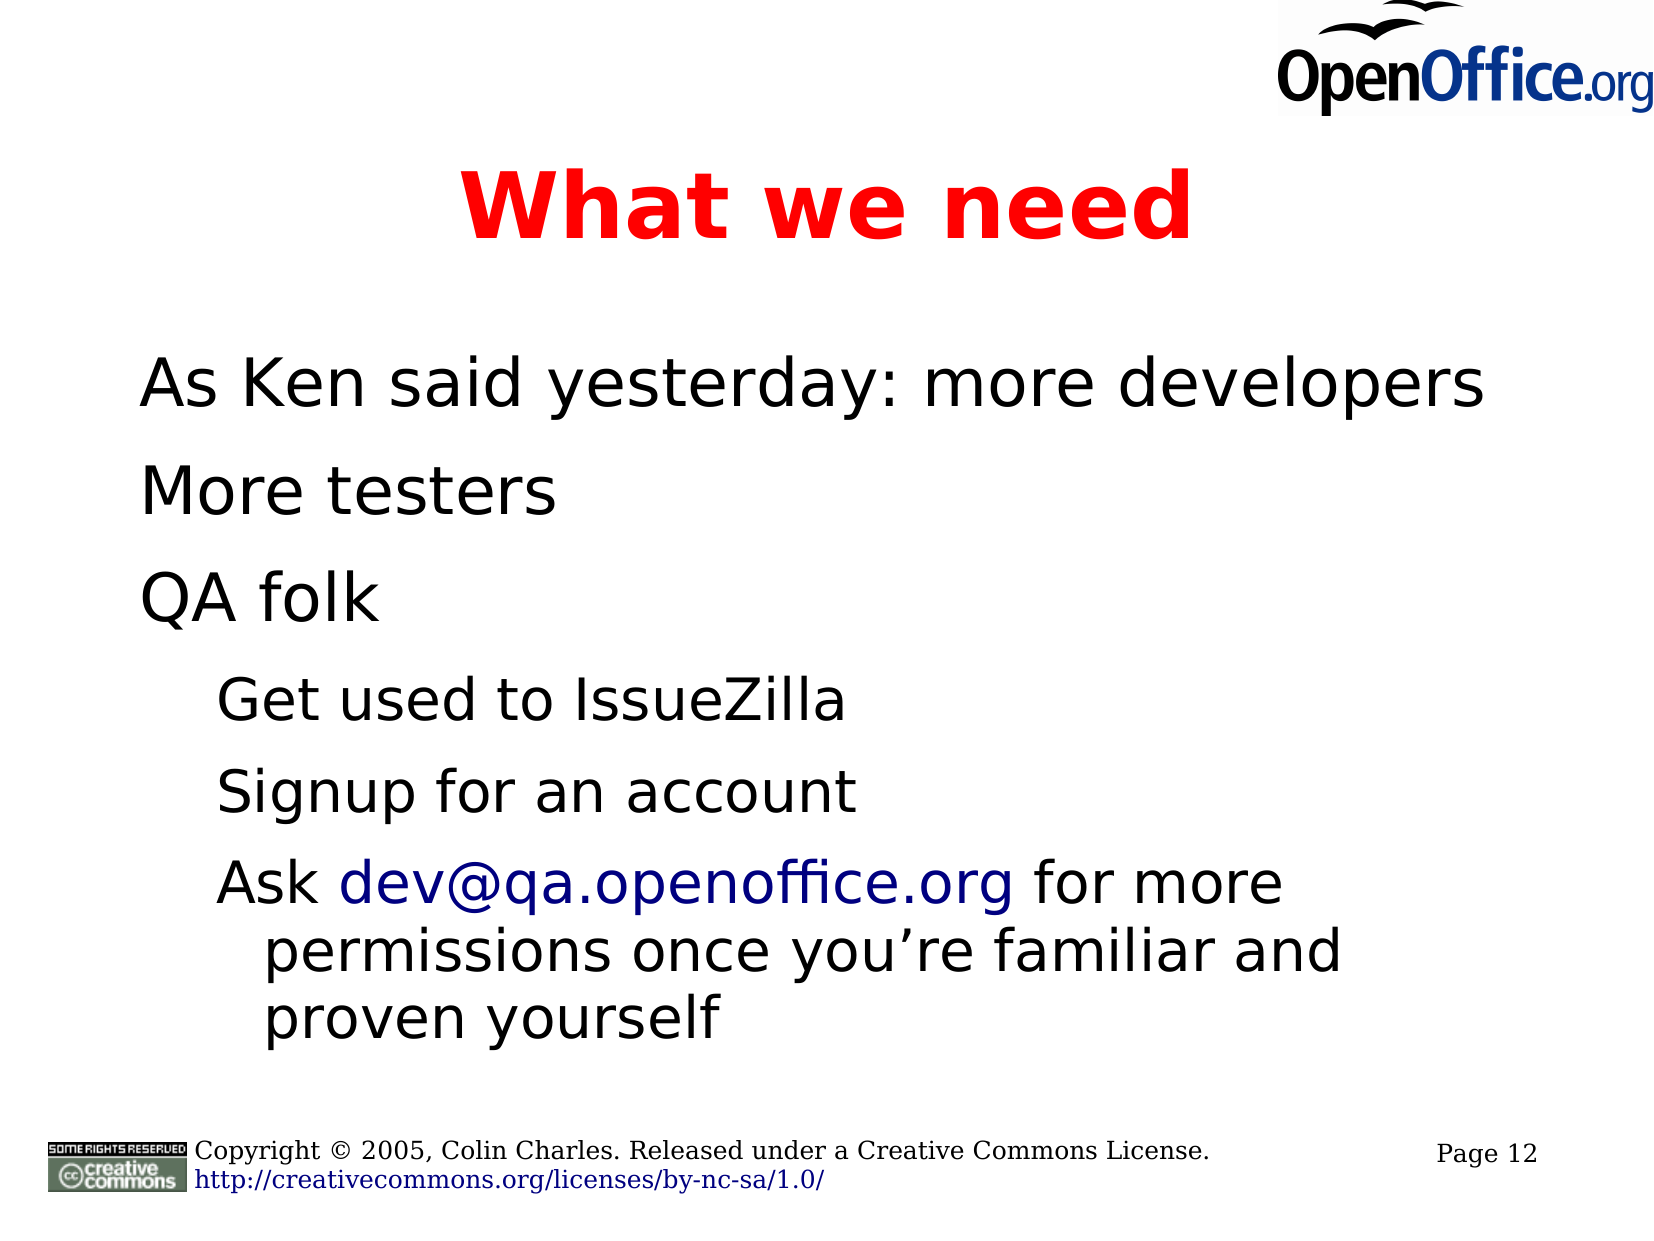

# What we need
As Ken said yesterday: more developers
More testers
QA folk
Get used to IssueZilla
Signup for an account
Ask dev@qa.openoffice.org for more permissions once you’re familiar and proven yourself